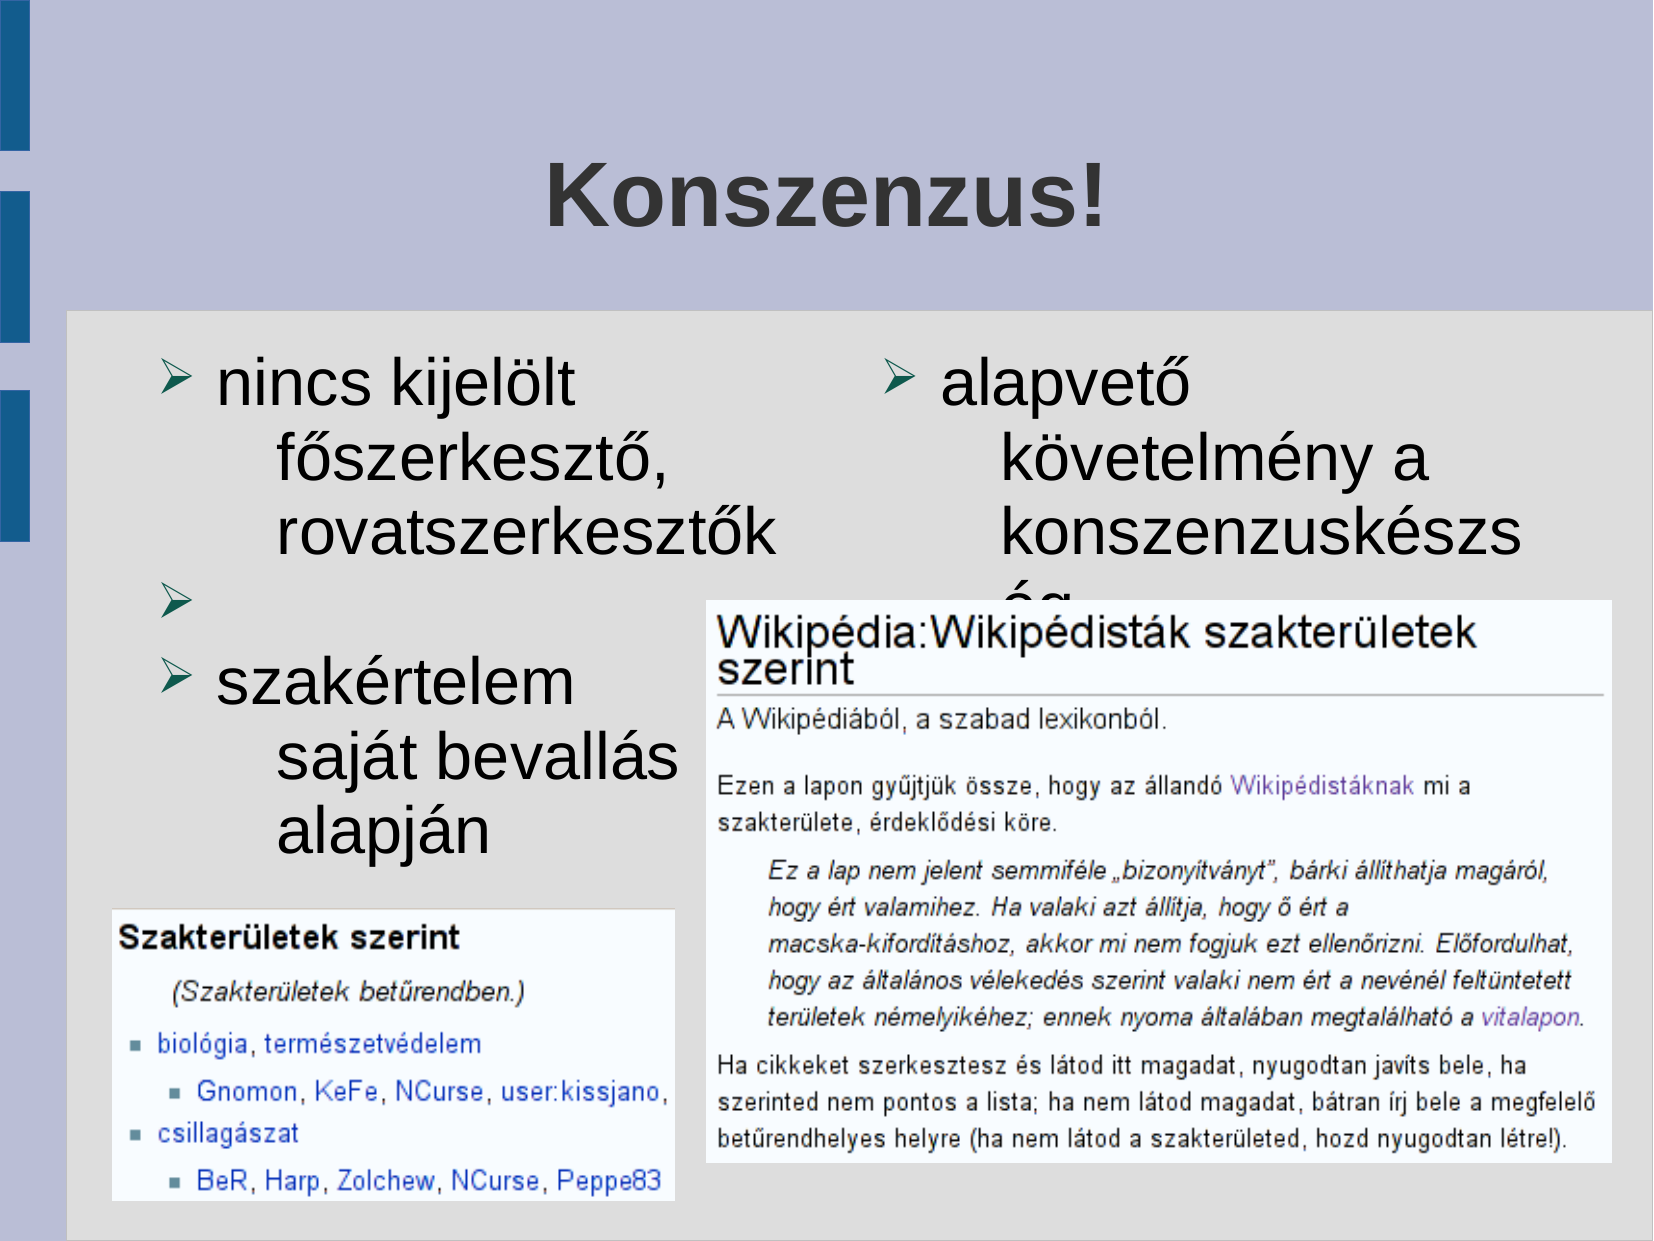

# Konszenzus!
nincs kijelölt főszerkesztő, rovatszerkesztők
szakértelem
saját bevallás
alapján
alapvető követelmény a konszenzuskészség